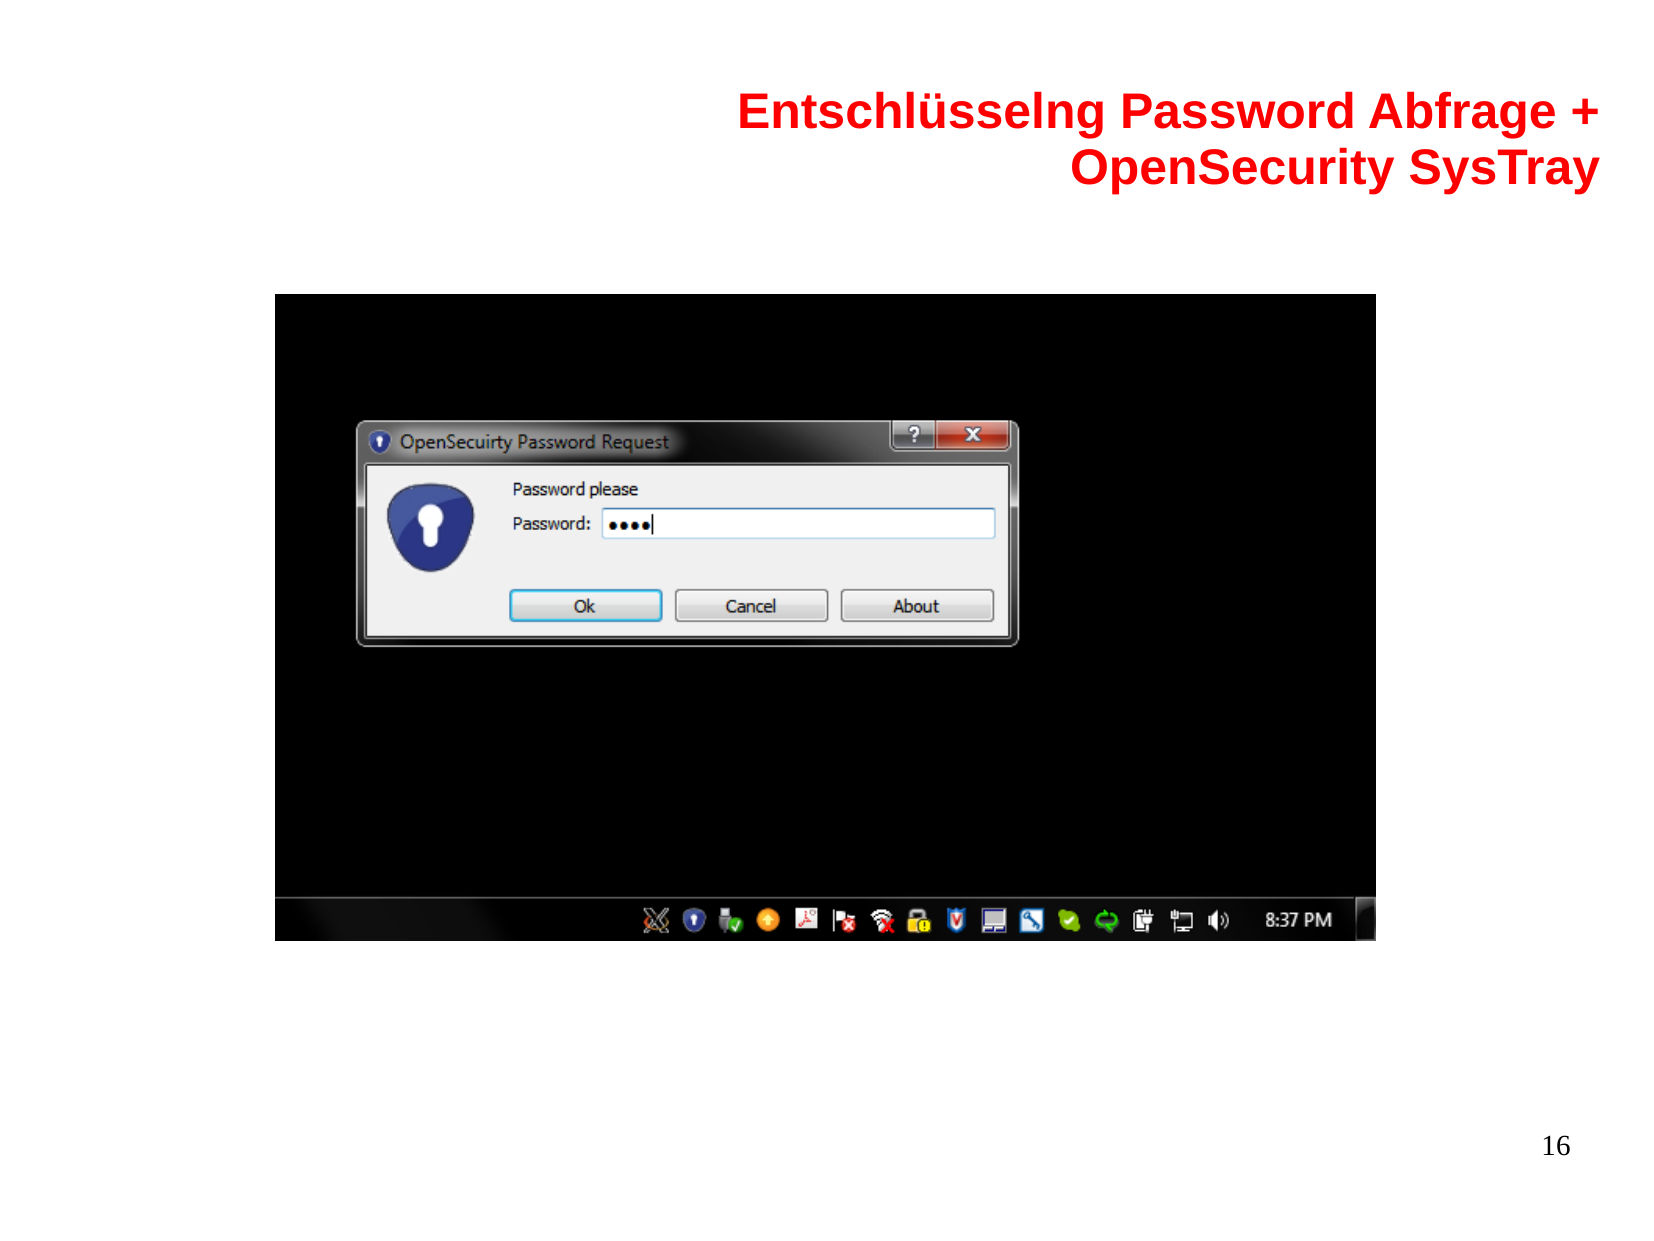

# Entschlüsselng Password Abfrage + OpenSecurity SysTray
16